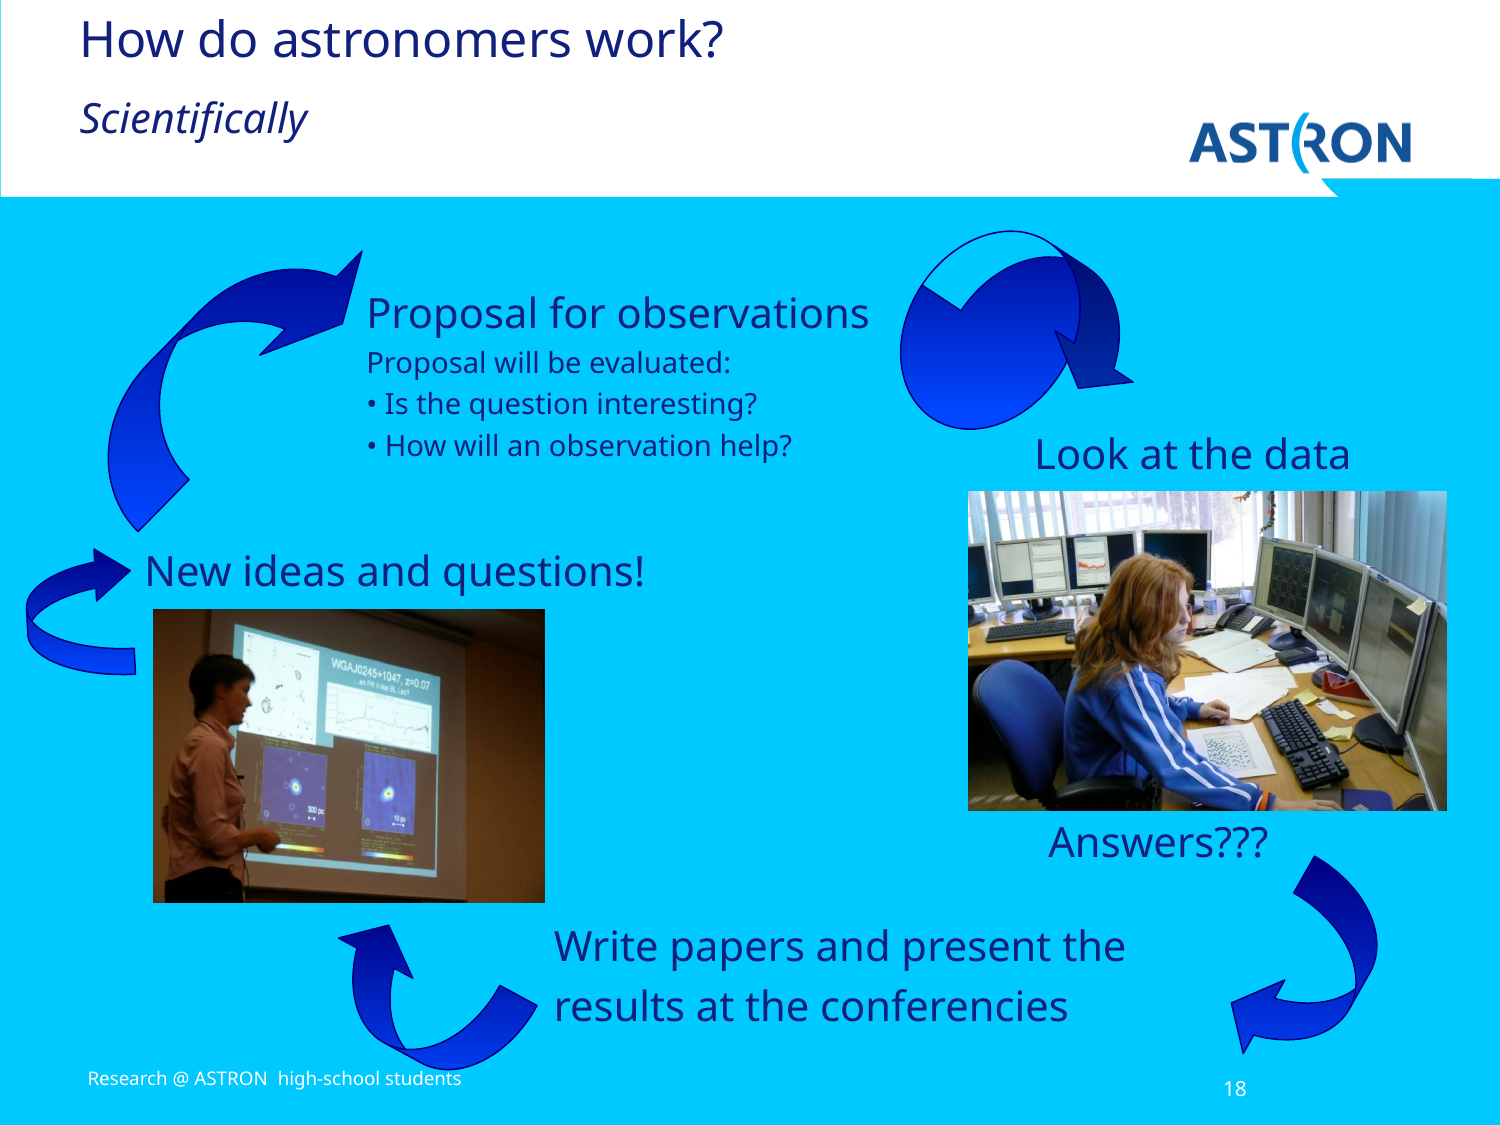

How do astronomers work?
Scientifically
Proposal for observations
Proposal will be evaluated:
• Is the question interesting?
• How will an observation help?
Look at the data
New ideas and questions!
Answers???
Write papers and present the results at the conferencies
Research @ ASTRON high-school students